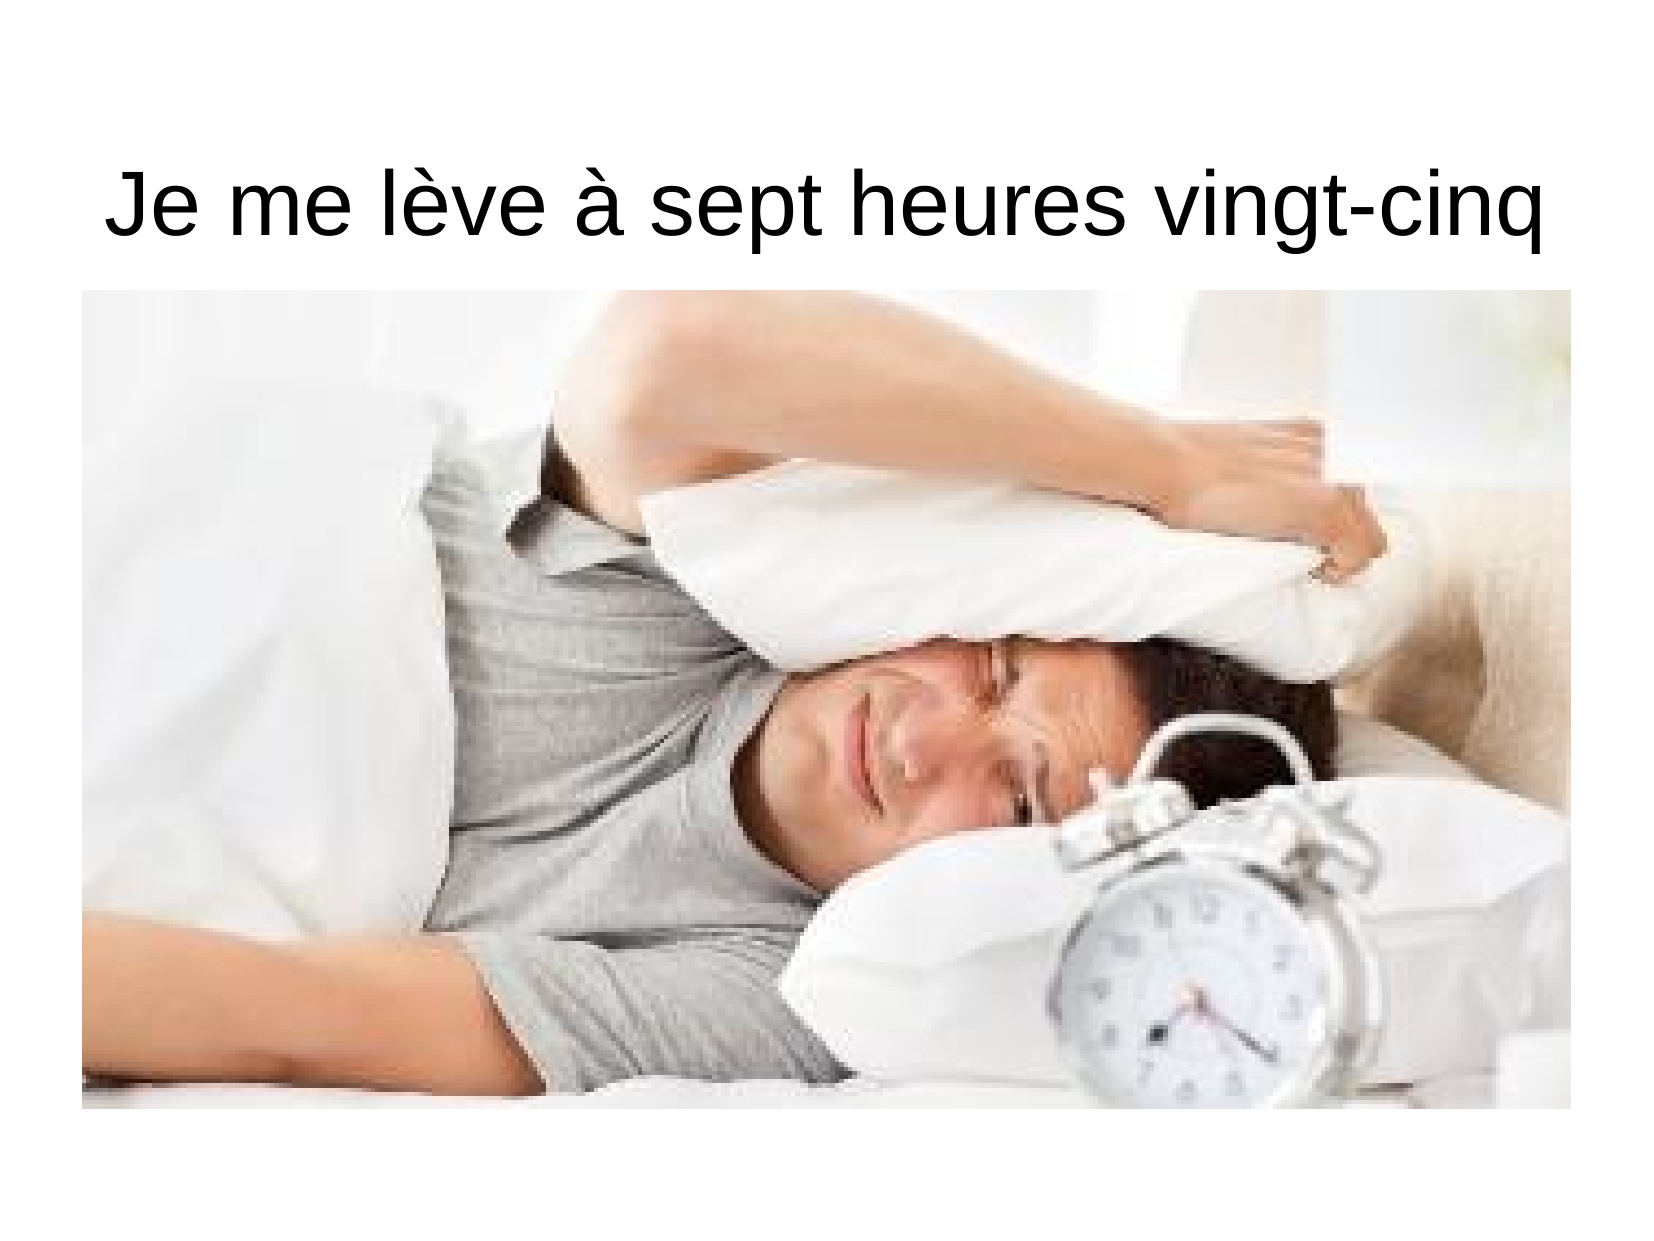

# Je me lève à sept heures vingt-cinq